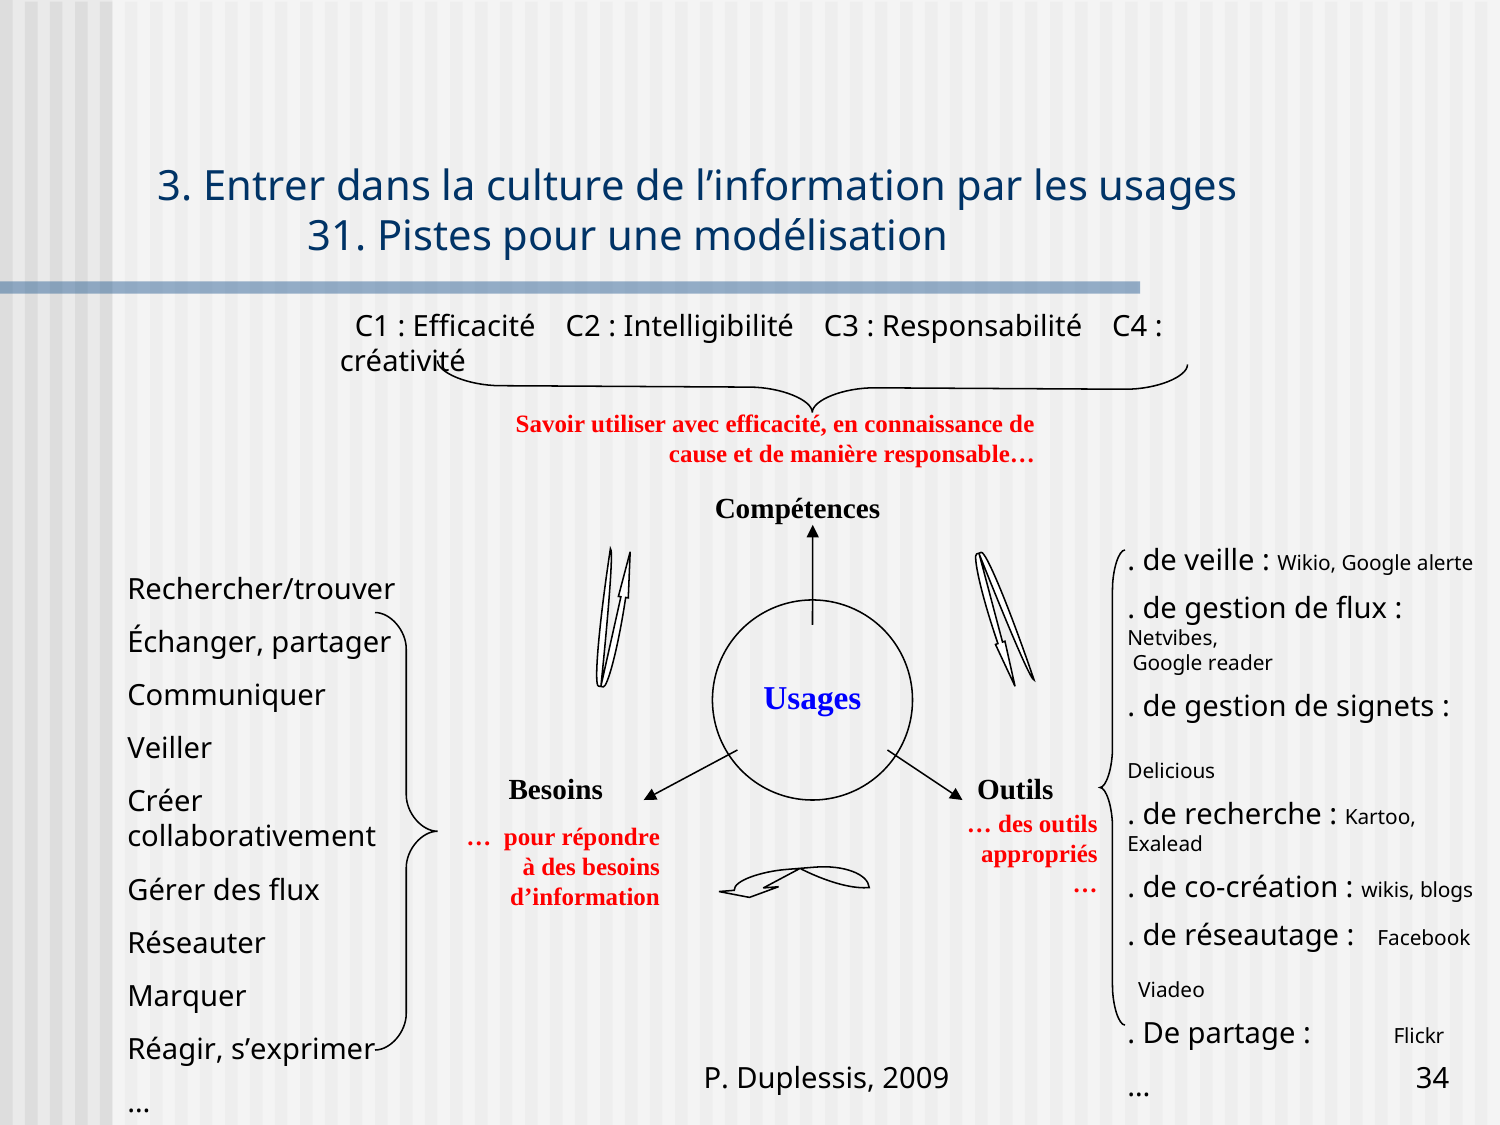

# 3. Entrer dans la culture de l’information par les usages 31. Pistes pour une modélisation
 C1 : Efficacité C2 : Intelligibilité C3 : Responsabilité C4 : créativité
Savoir utiliser avec efficacité, en connaissance de cause et de manière responsable…
Compétences
. de veille : Wikio, Google alerte
. de gestion de flux : Netvibes, 	 Google reader
. de gestion de signets : 	 Delicious
. de recherche : Kartoo, Exalead
. de co-création : wikis, blogs
. de réseautage : Facebook		 Viadeo
. De partage : Flickr
…
Rechercher/trouver
Échanger, partager
Communiquer
Veiller
Créer collaborativement
Gérer des flux
Réseauter
Marquer
Réagir, s’exprimer
…
Usages
Besoins
Outils
… des outils appropriés…
… pour répondre à des besoins d’information
P. Duplessis, 2009
34